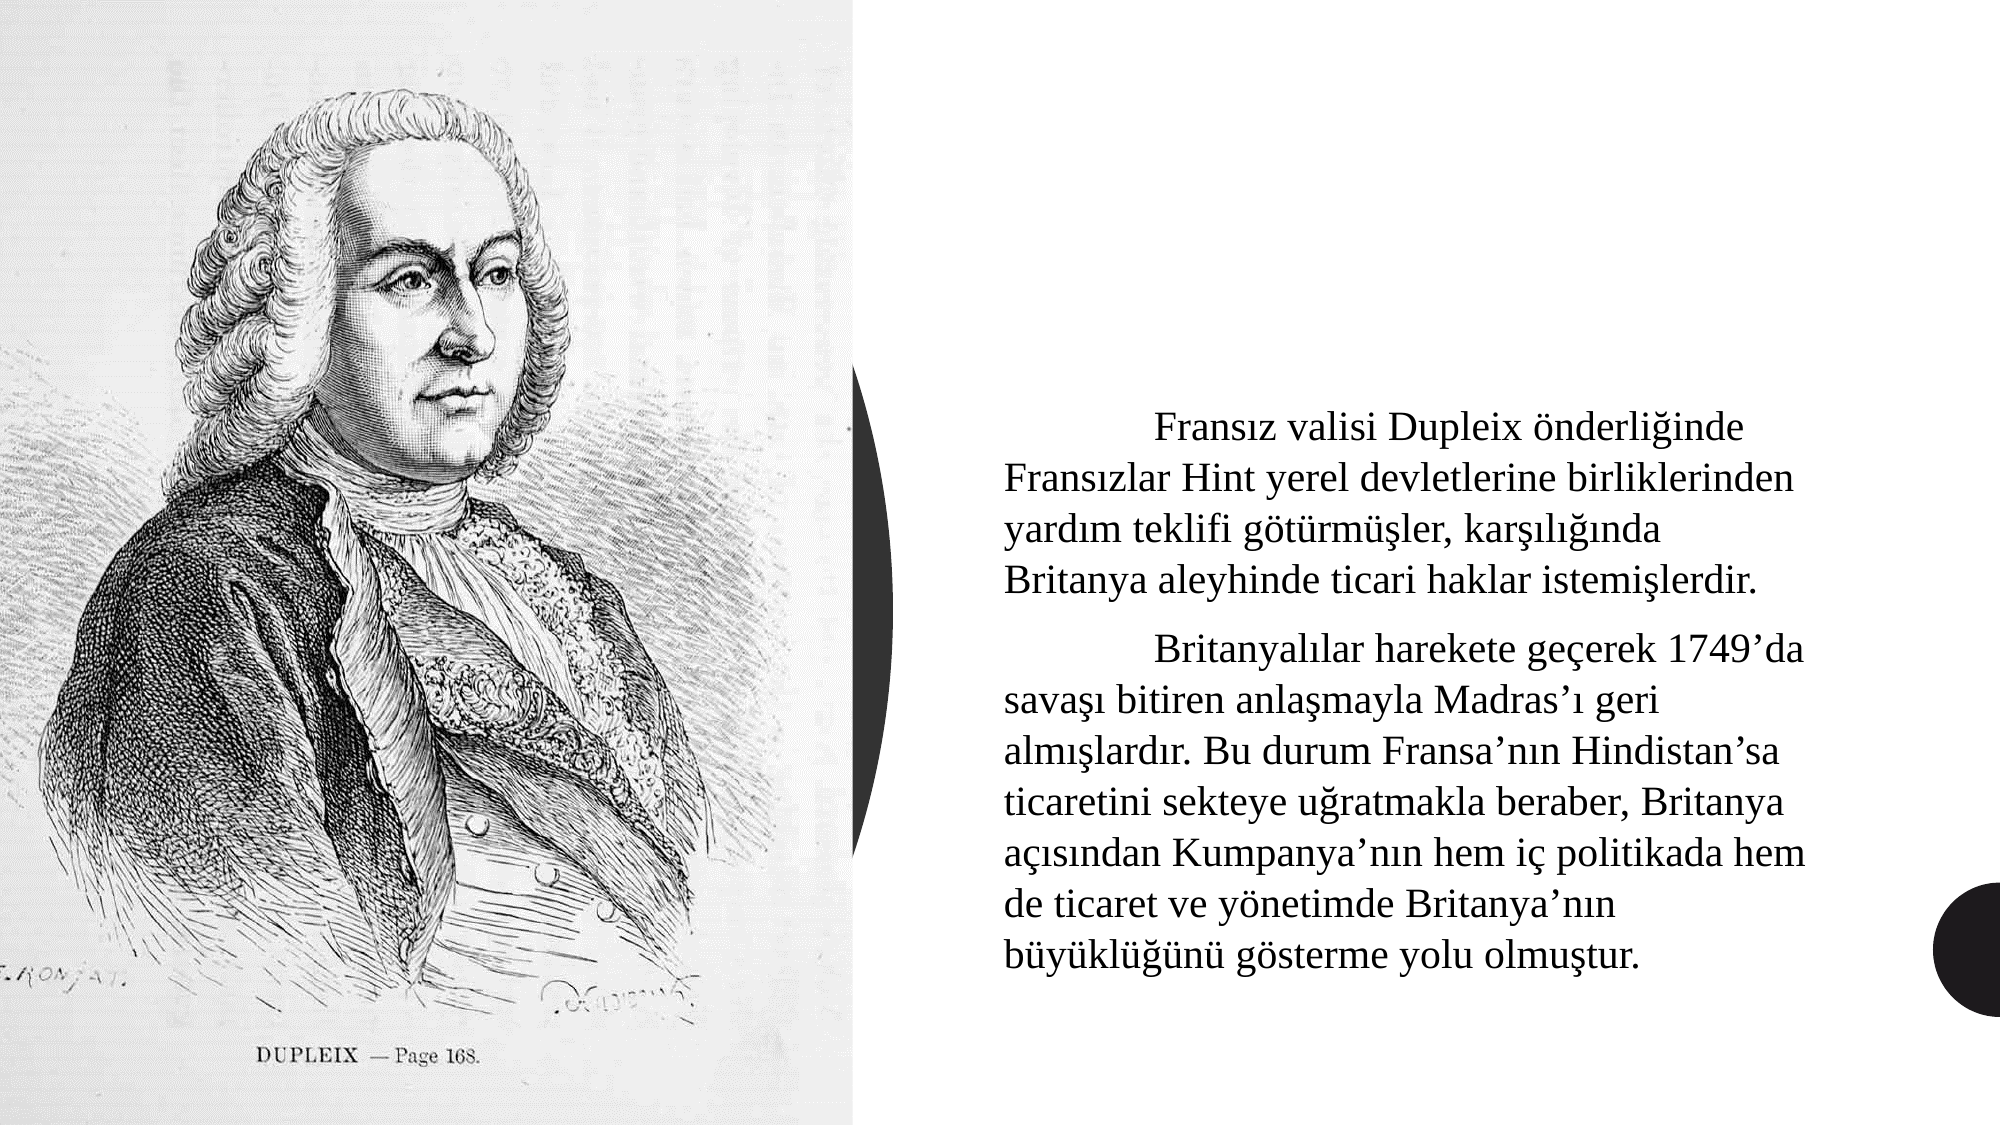

Fransız valisi Dupleix önderliğinde Fransızlar Hint yerel devletlerine birliklerinden yardım teklifi götürmüşler, karşılığında Britanya aleyhinde ticari haklar istemişlerdir.
		Britanyalılar harekete geçerek 1749’da savaşı bitiren anlaşmayla Madras’ı geri almışlardır. Bu durum Fransa’nın Hindistan’sa ticaretini sekteye uğratmakla beraber, Britanya açısından Kumpanya’nın hem iç politikada hem de ticaret ve yönetimde Britanya’nın büyüklüğünü gösterme yolu olmuştur.